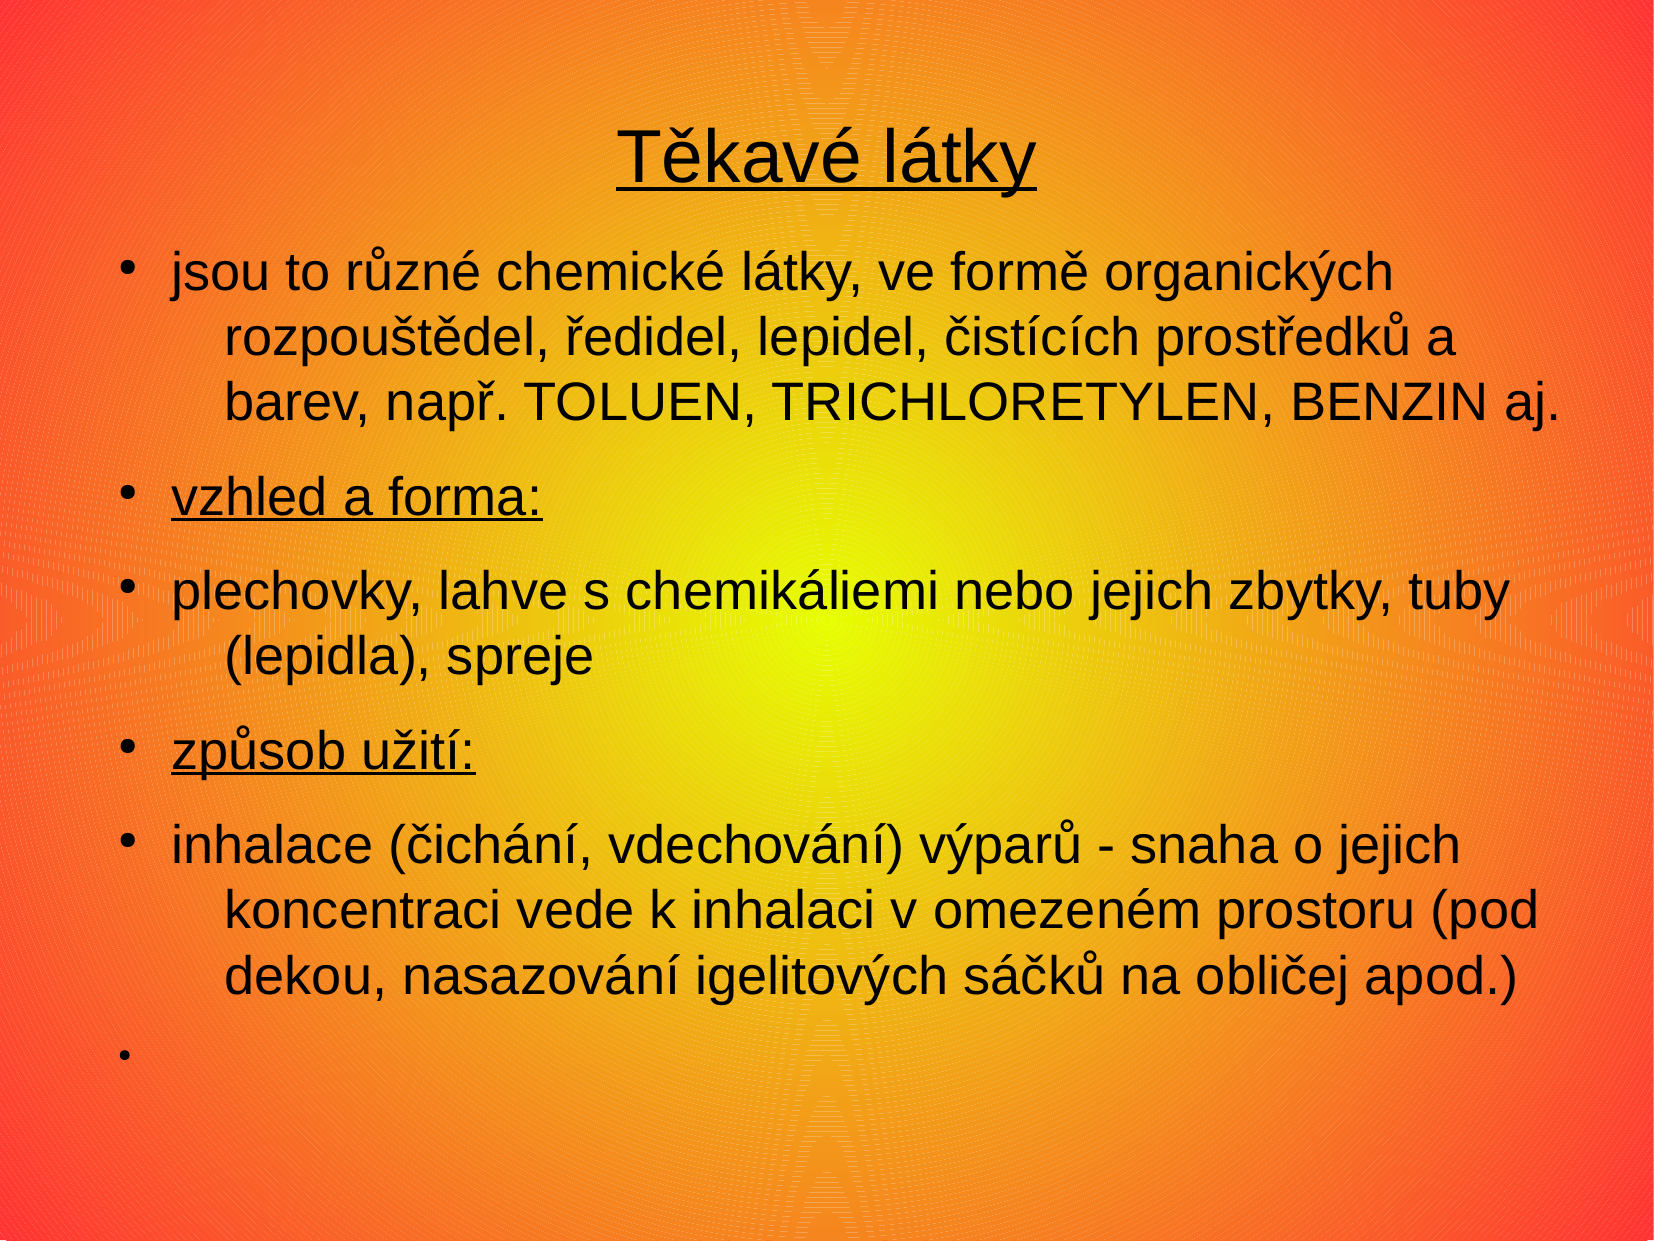

# Těkavé látky
jsou to různé chemické látky, ve formě organických rozpouštědel, ředidel, lepidel, čistících prostředků a barev, např. TOLUEN, TRICHLORETYLEN, BENZIN aj.
vzhled a forma:
plechovky, lahve s chemikáliemi nebo jejich zbytky, tuby (lepidla), spreje
způsob užití:
inhalace (čichání, vdechování) výparů - snaha o jejich koncentraci vede k inhalaci v omezeném prostoru (pod dekou, nasazování igelitových sáčků na obličej apod.)